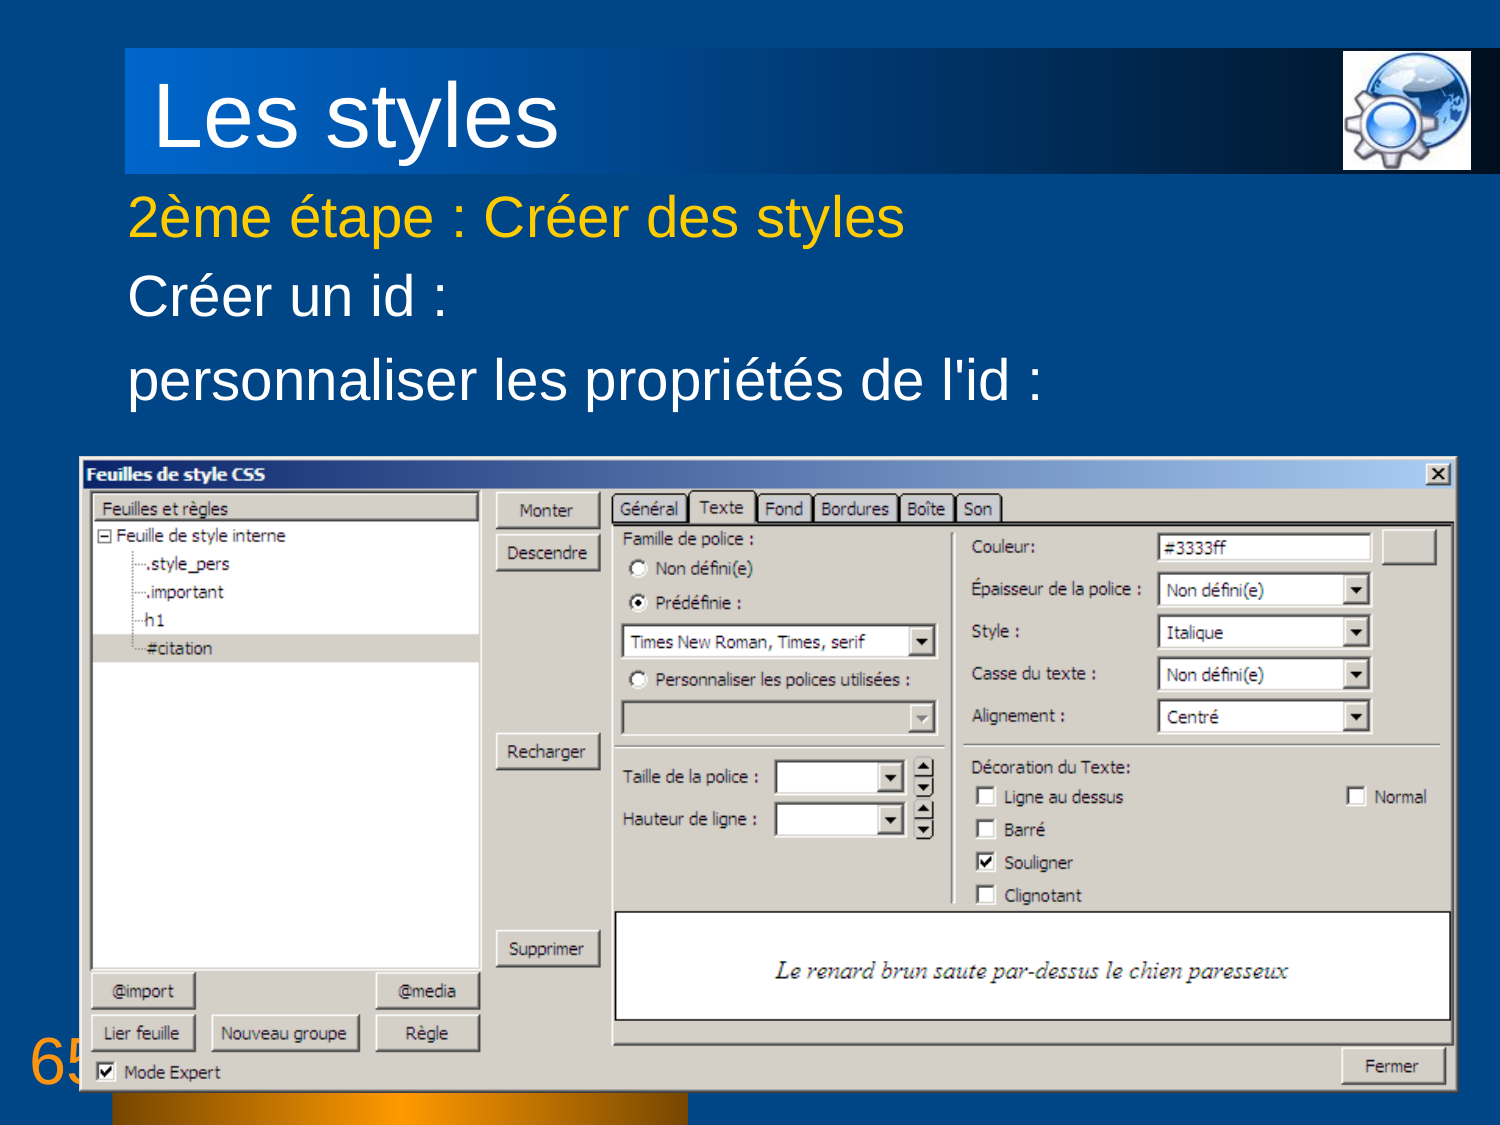

Les styles
# 2ème étape : Créer des styles
Créer un id :
personnaliser les propriétés de l'id :